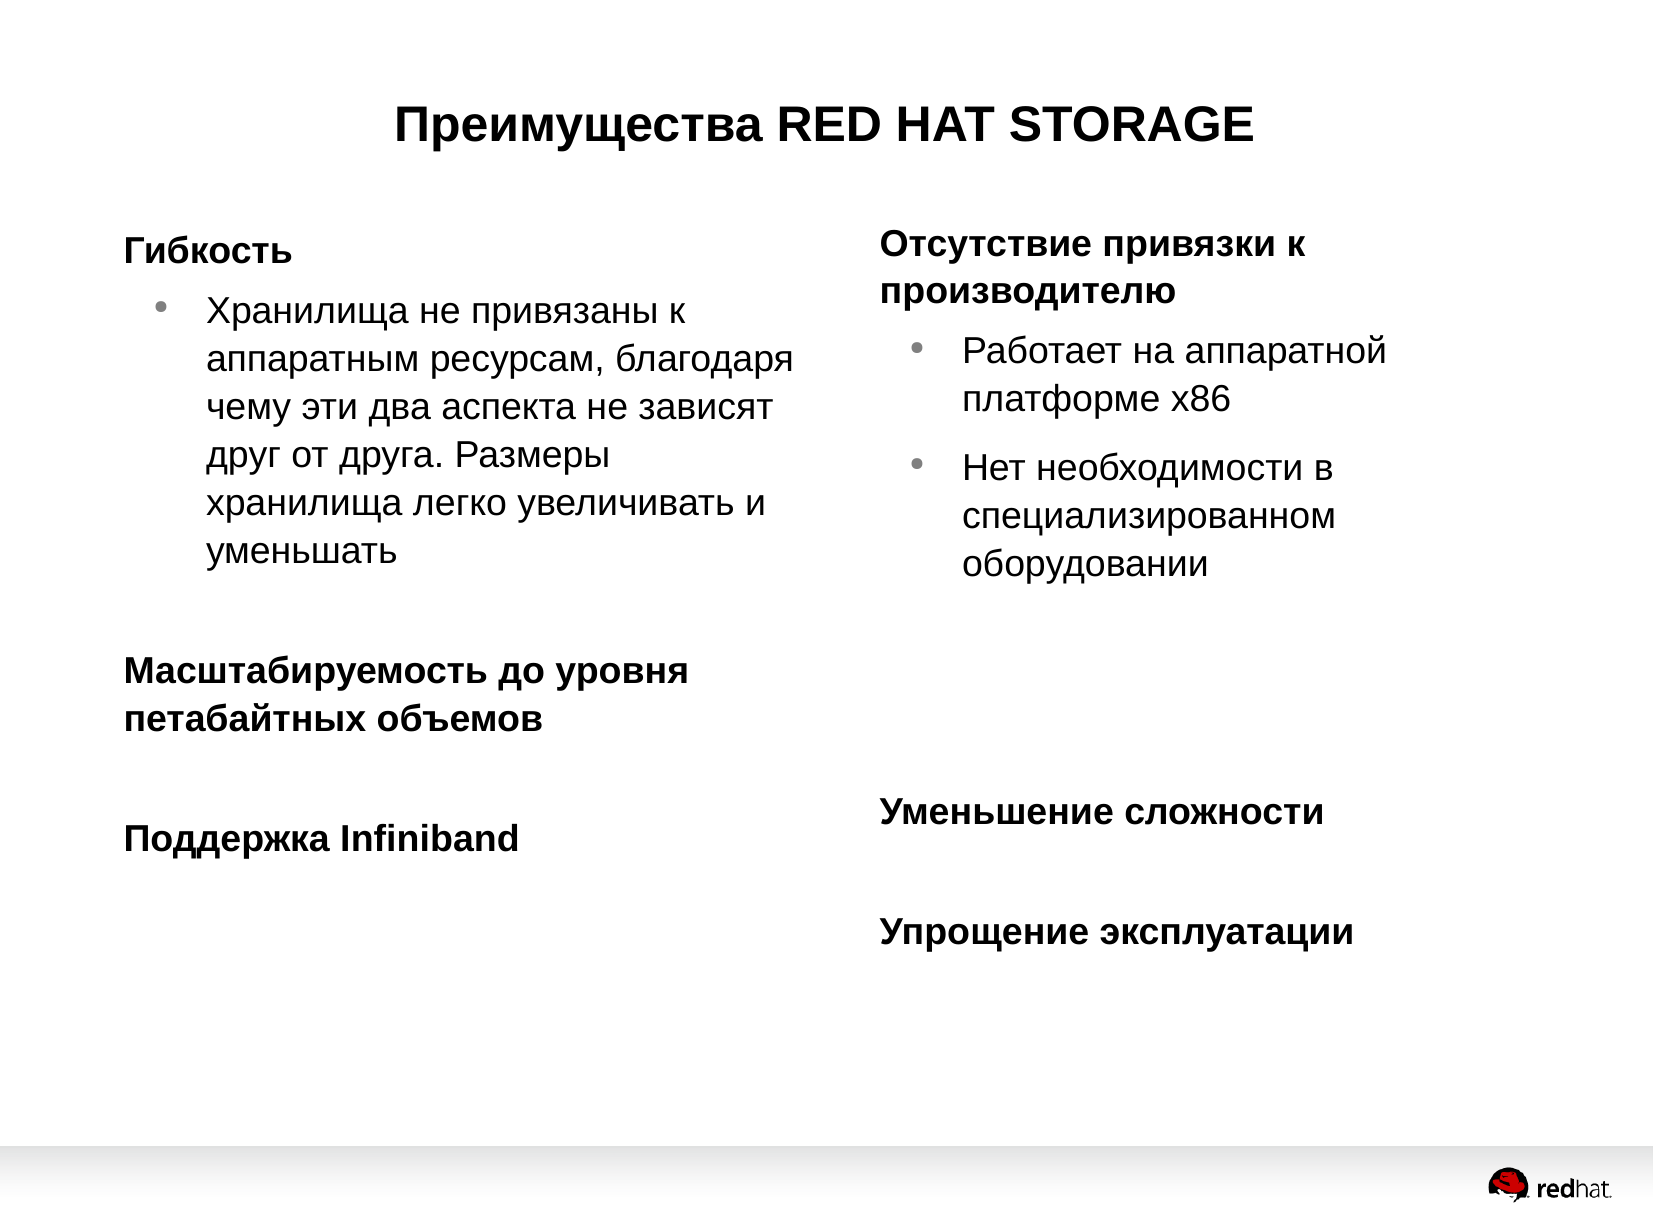

Преимущества RED HAT STORAGE
Отсутствие привязки к производителю
Работает на аппаратной платформе x86
Нет необходимости в специализированном оборудовании
Уменьшение сложности
Упрощение эксплуатации
# Гибкость
Хранилища не привязаны к аппаратным ресурсам, благодаря чему эти два аспекта не зависят друг от друга. Размеры хранилища легко увеличивать и уменьшать
Масштабируемость до уровня петабайтных объемов
Поддержка Infiniband